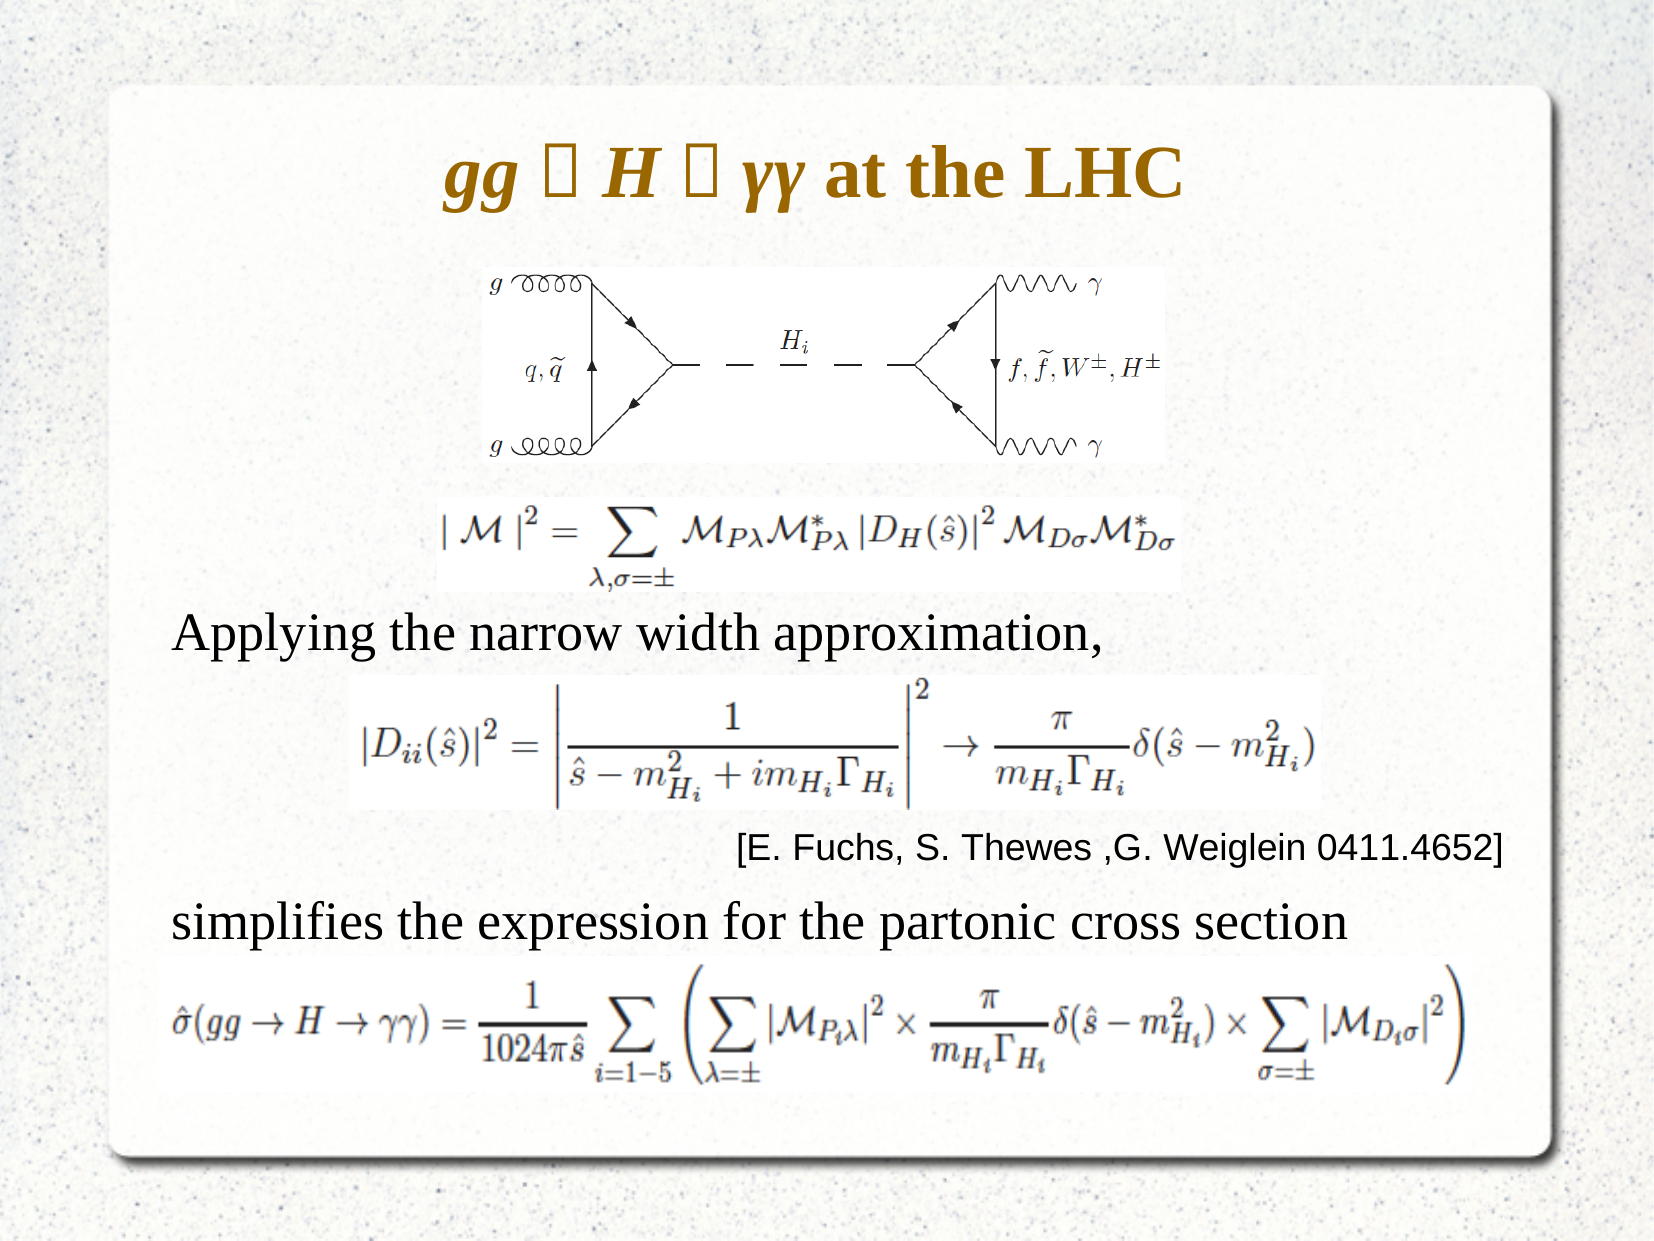

# gg  H  γγ at the LHC
Applying the narrow width approximation,
[E. Fuchs, S. Thewes ,G. Weiglein 0411.4652]
simplifies the expression for the partonic cross section